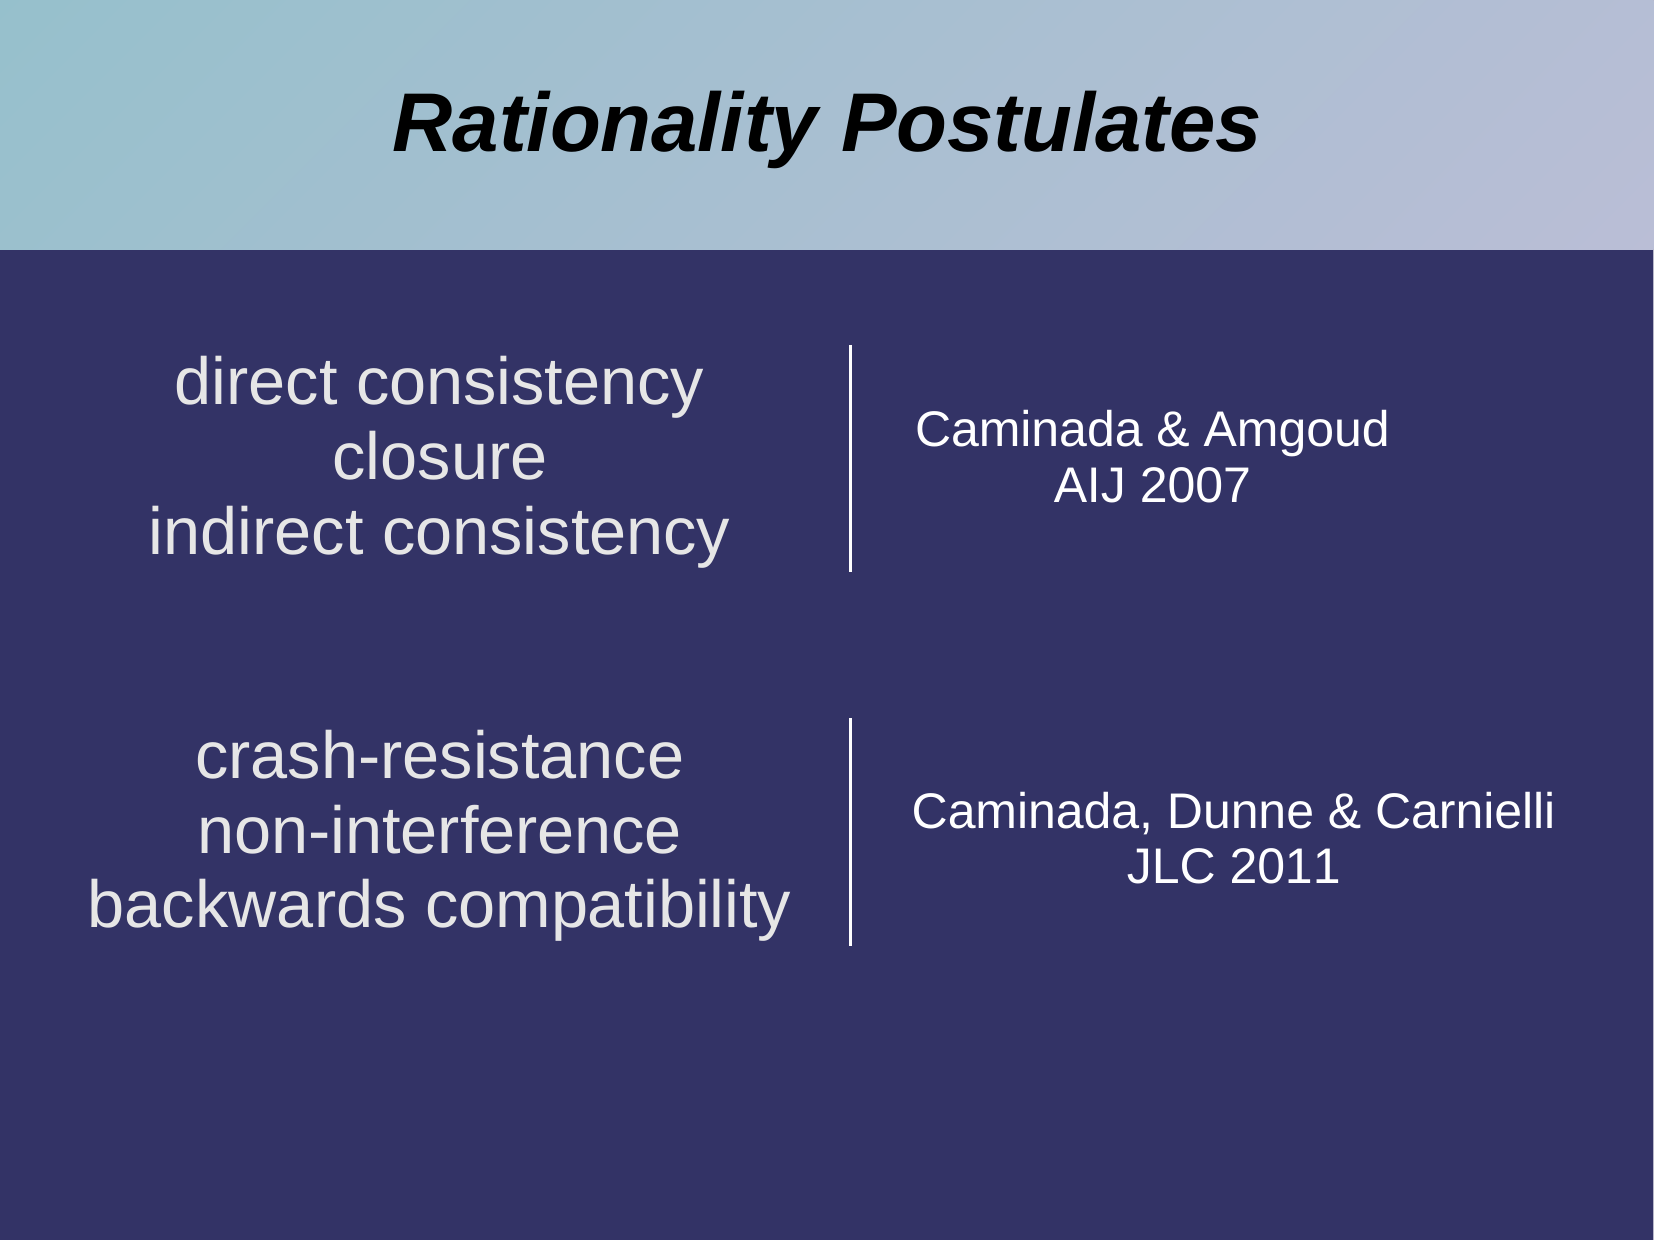

# Rationality Postulates
direct consistency
closure
indirect consistency
crash-resistance
non-interference
backwards compatibility
Caminada & Amgoud
AIJ 2007
Caminada, Dunne & Carnielli
JLC 2011